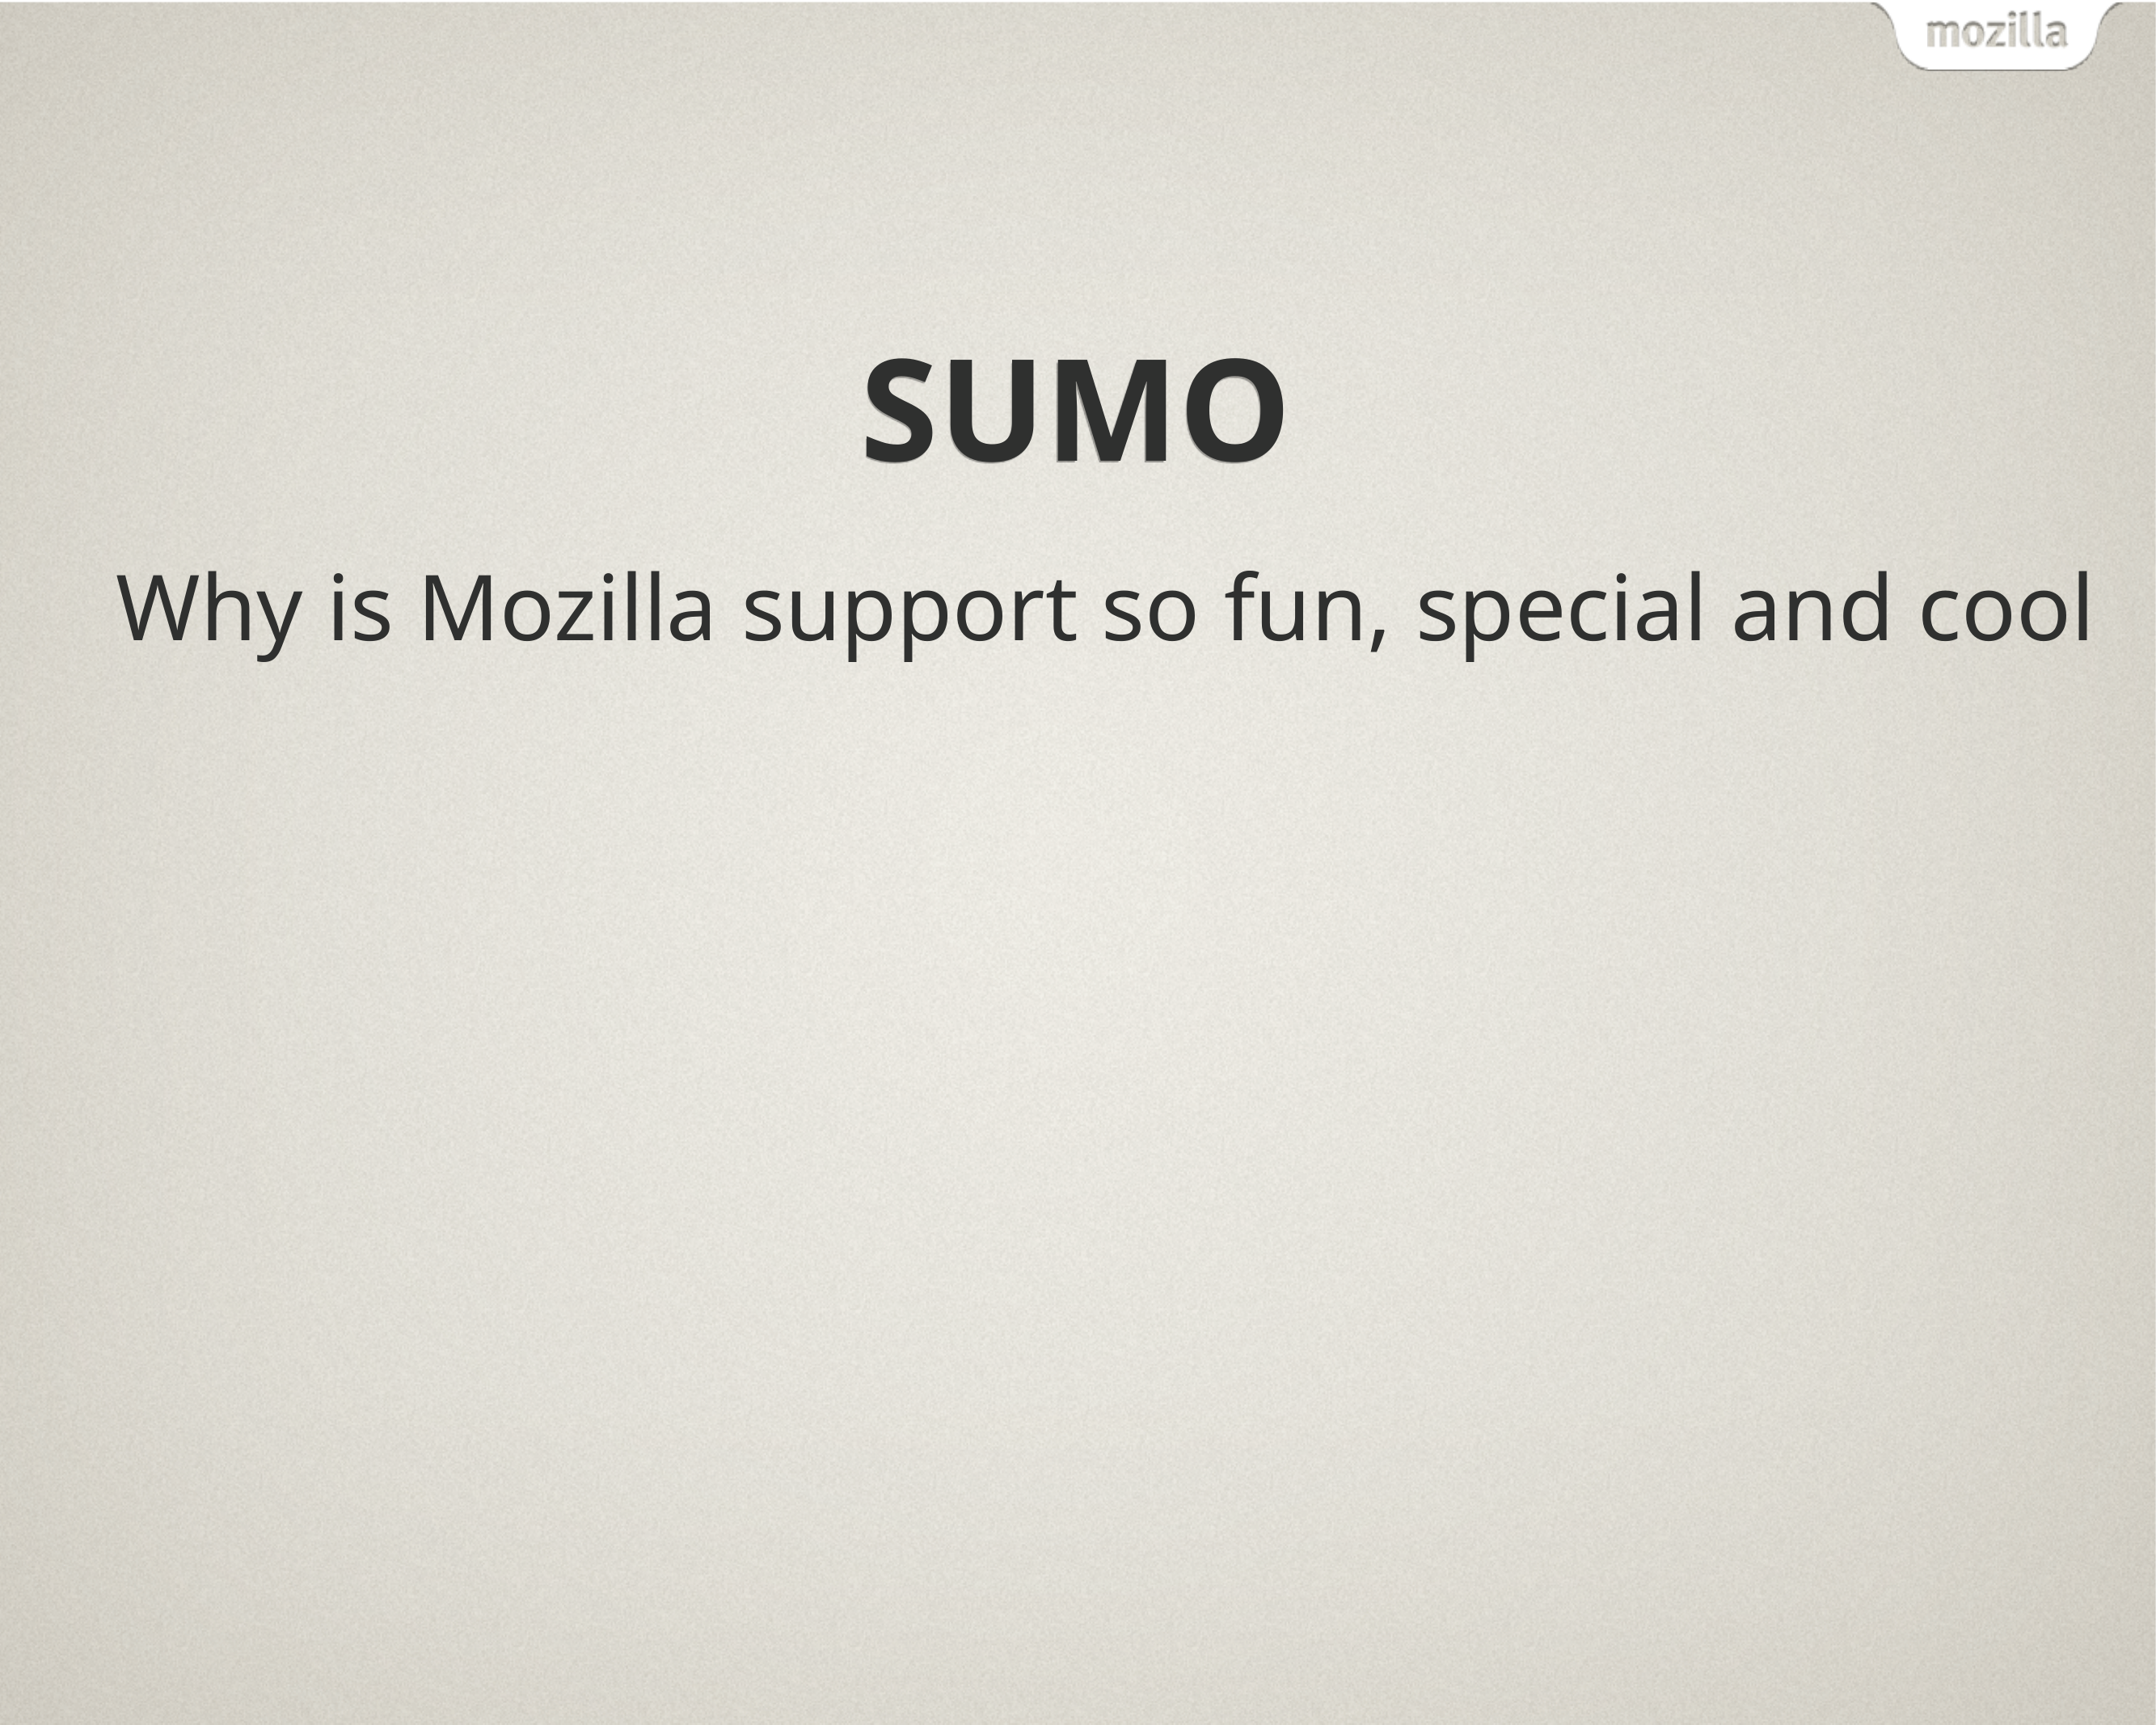

# SUMO
Why is Mozilla support so fun, special and cool